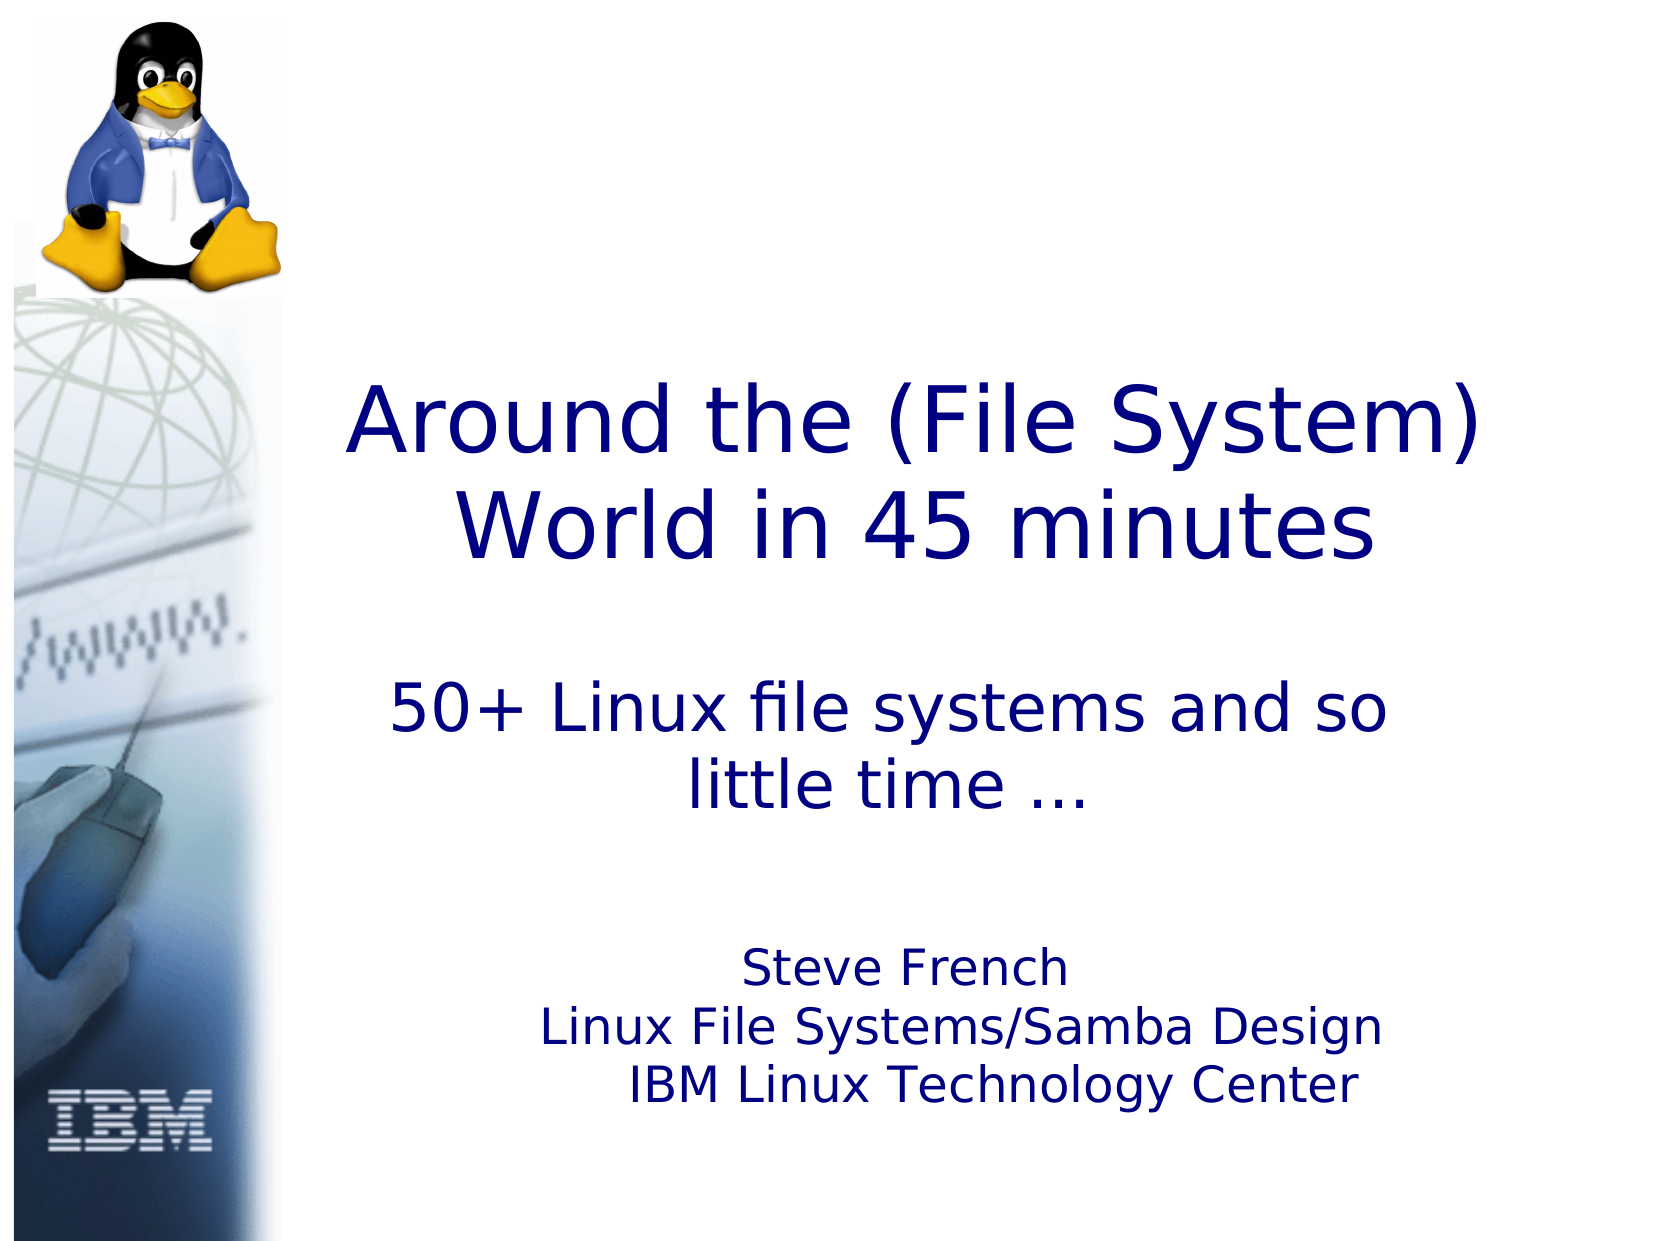

# Around the (File System) World in 45 minutes
50+ Linux file systems and so little time ...
Steve French
 Linux File Systems/Samba Design
IBM Linux Technology Center